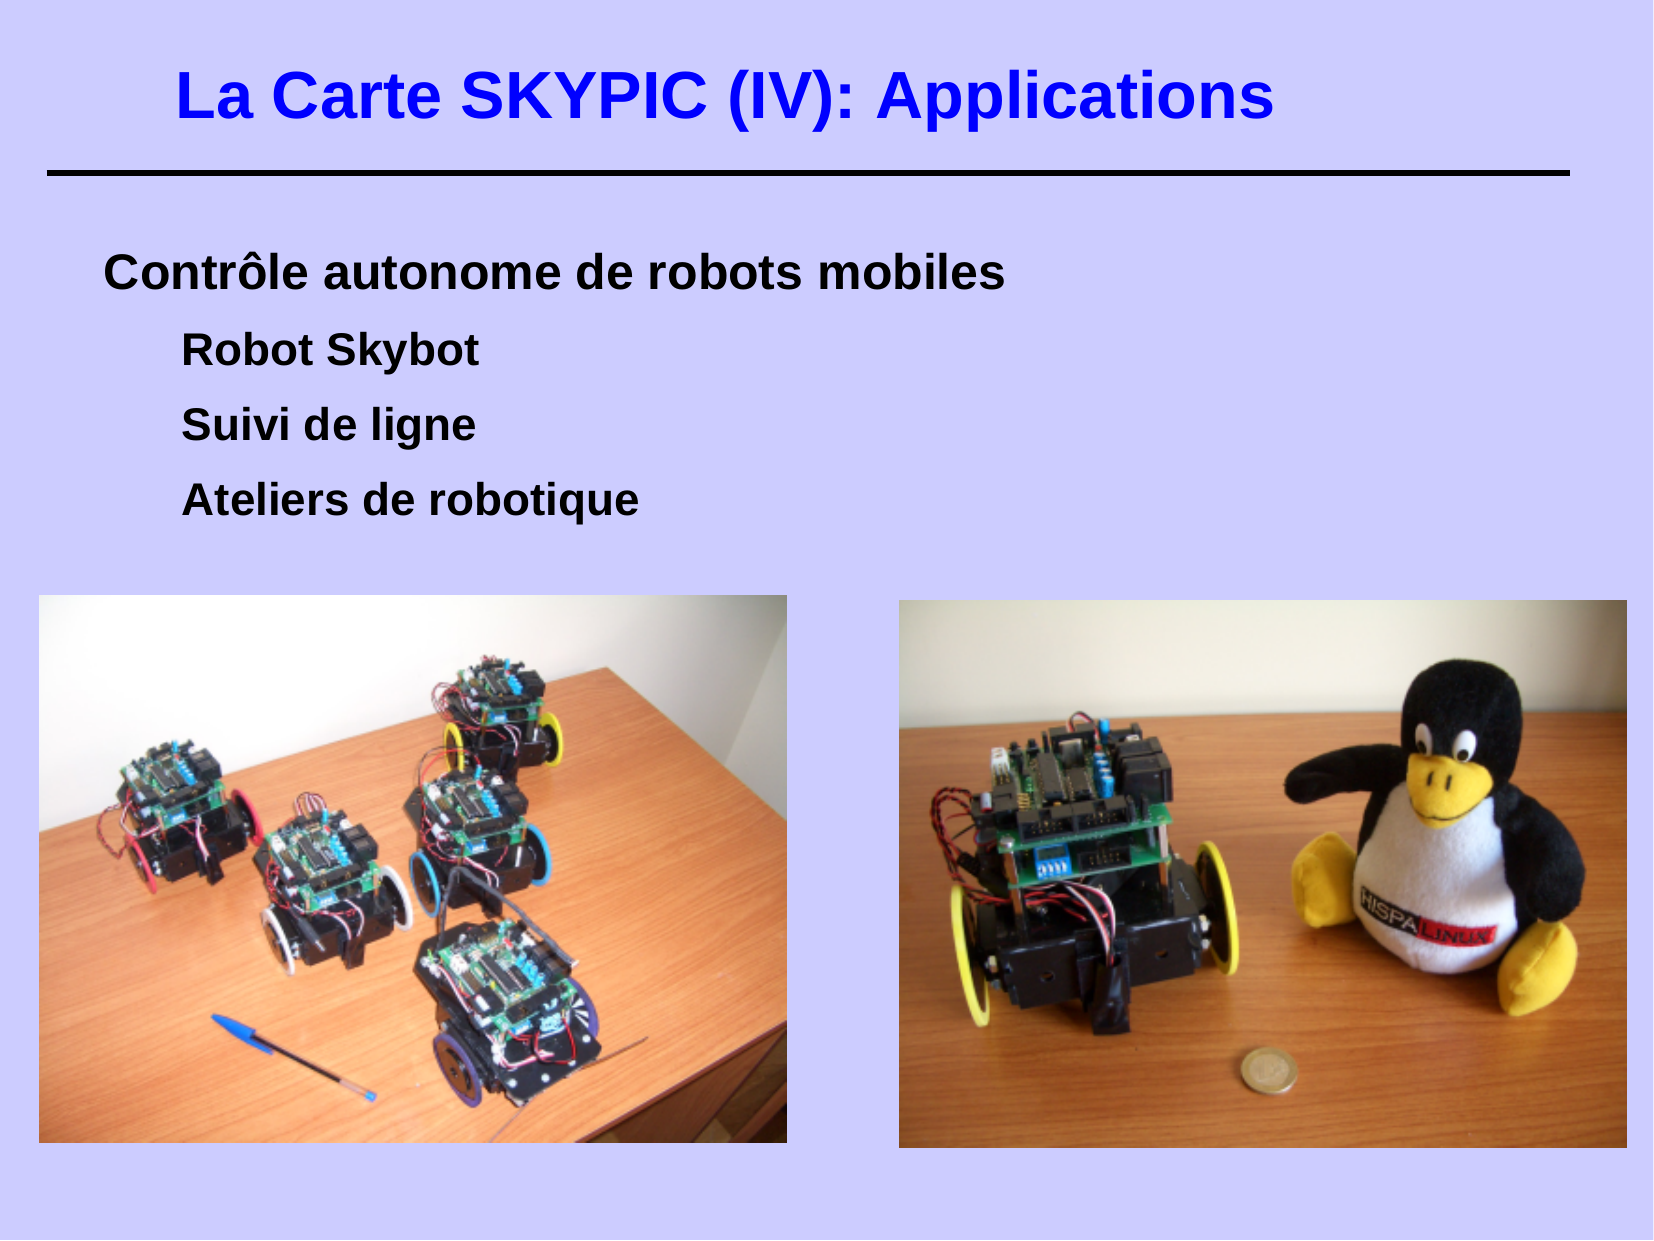

# La Carte SKYPIC (IV): Applications
 Contrôle autonome de robots mobiles
Robot Skybot
Suivi de ligne
Ateliers de robotique